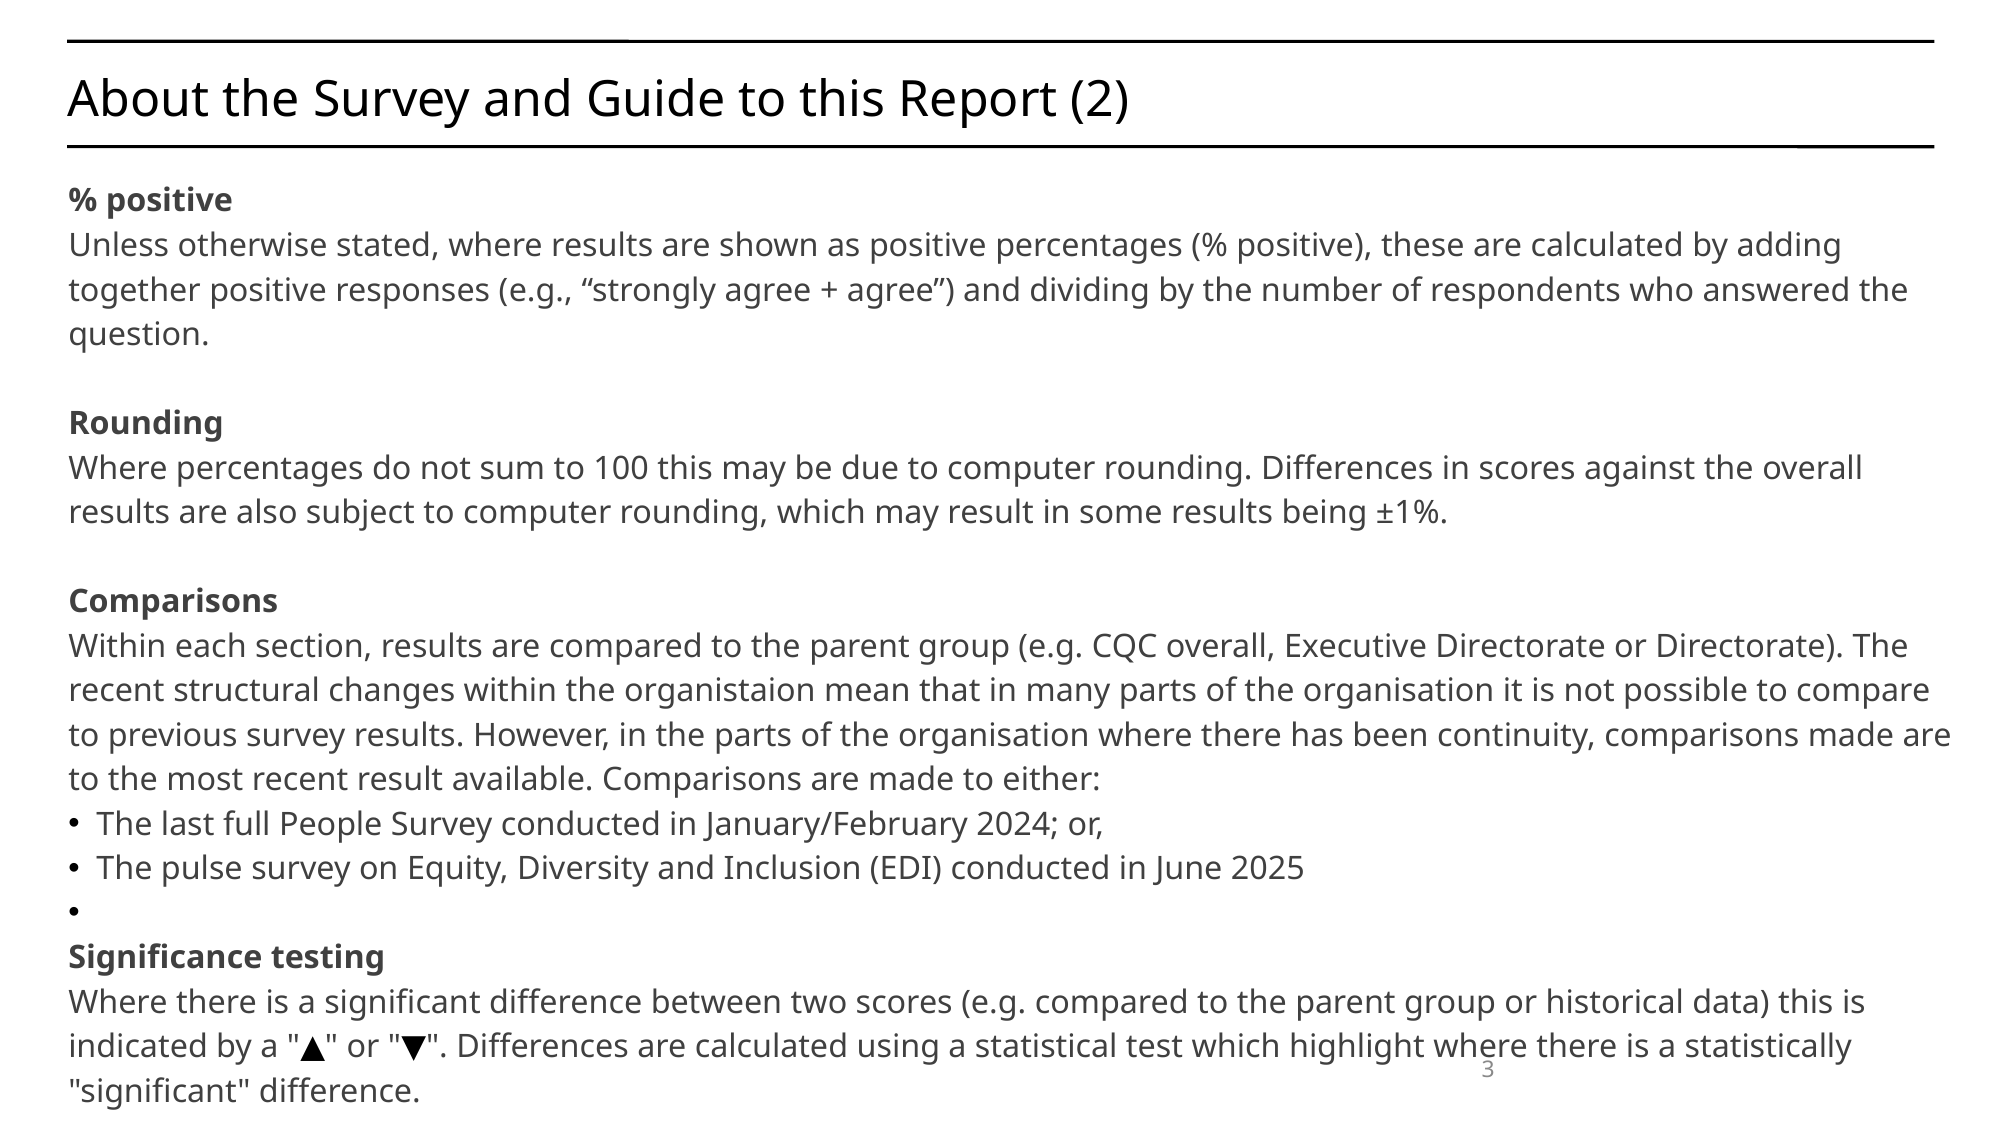

# About the Survey and Guide to this Report (2)
% positive
Unless otherwise stated, where results are shown as positive percentages (% positive), these are calculated by adding together positive responses (e.g., “strongly agree + agree”) and dividing by the number of respondents who answered the question.
﻿
Rounding
Where percentages do not sum to 100 this may be due to computer rounding. Differences in scores against the overall results are also subject to computer rounding, which may result in some results being ±1%.
Comparisons
Within each section, results are compared to the parent group (e.g. CQC overall, Executive Directorate or Directorate). The recent structural changes within the organistaion mean that in many parts of the organisation it is not possible to compare to previous survey results. However, in the parts of the organisation where there has been continuity, comparisons made are to the most recent result available. Comparisons are made to either:
The last full People Survey conducted in January/February 2024; or,
The pulse survey on ﻿Equity, Diversity and Inclusion (EDI) conducted in June 2025
Significance testing
Where there is a significant difference between two scores (e.g. compared to the parent group or historical data) this is indicated by a "▲" or "▼". Differences are calculated using a statistical test which highlight where there is a statistically "significant" difference.